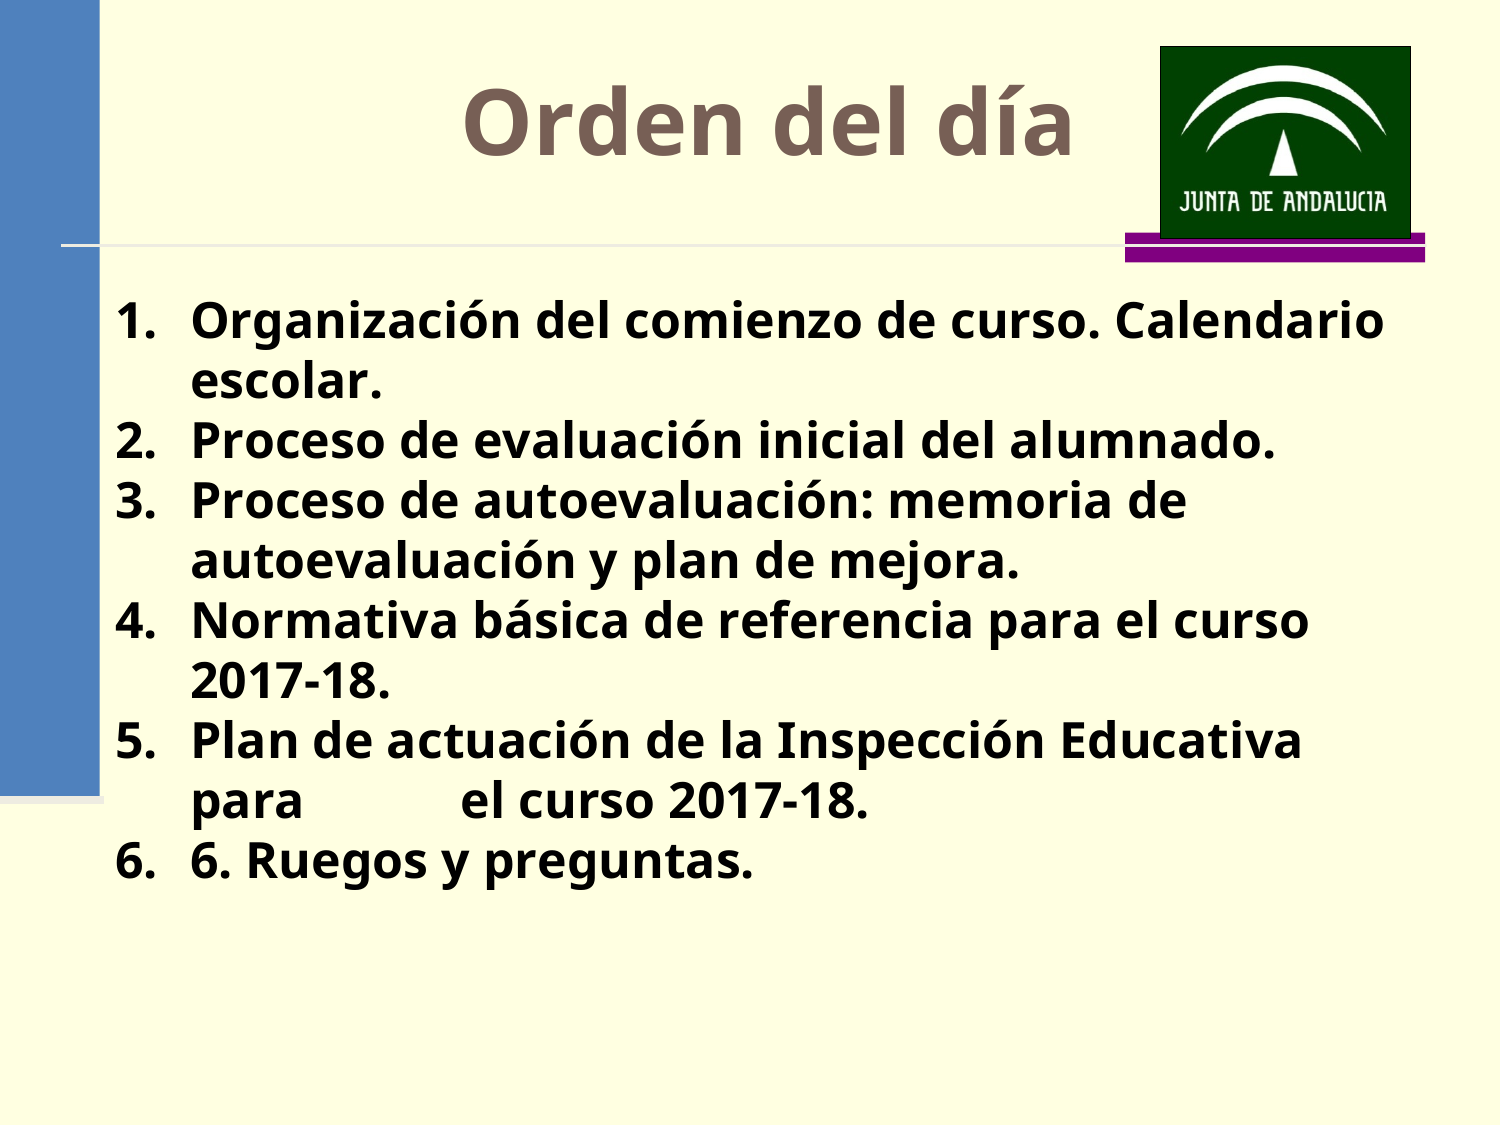

Orden del día
Organización del comienzo de curso. Calendario escolar.
Proceso de evaluación inicial del alumnado.
Proceso de autoevaluación: memoria de autoevaluación y plan de mejora.
Normativa básica de referencia para el curso 2017-18.
Plan de actuación de la Inspección Educativa para el curso 2017-18.
6. Ruegos y preguntas.